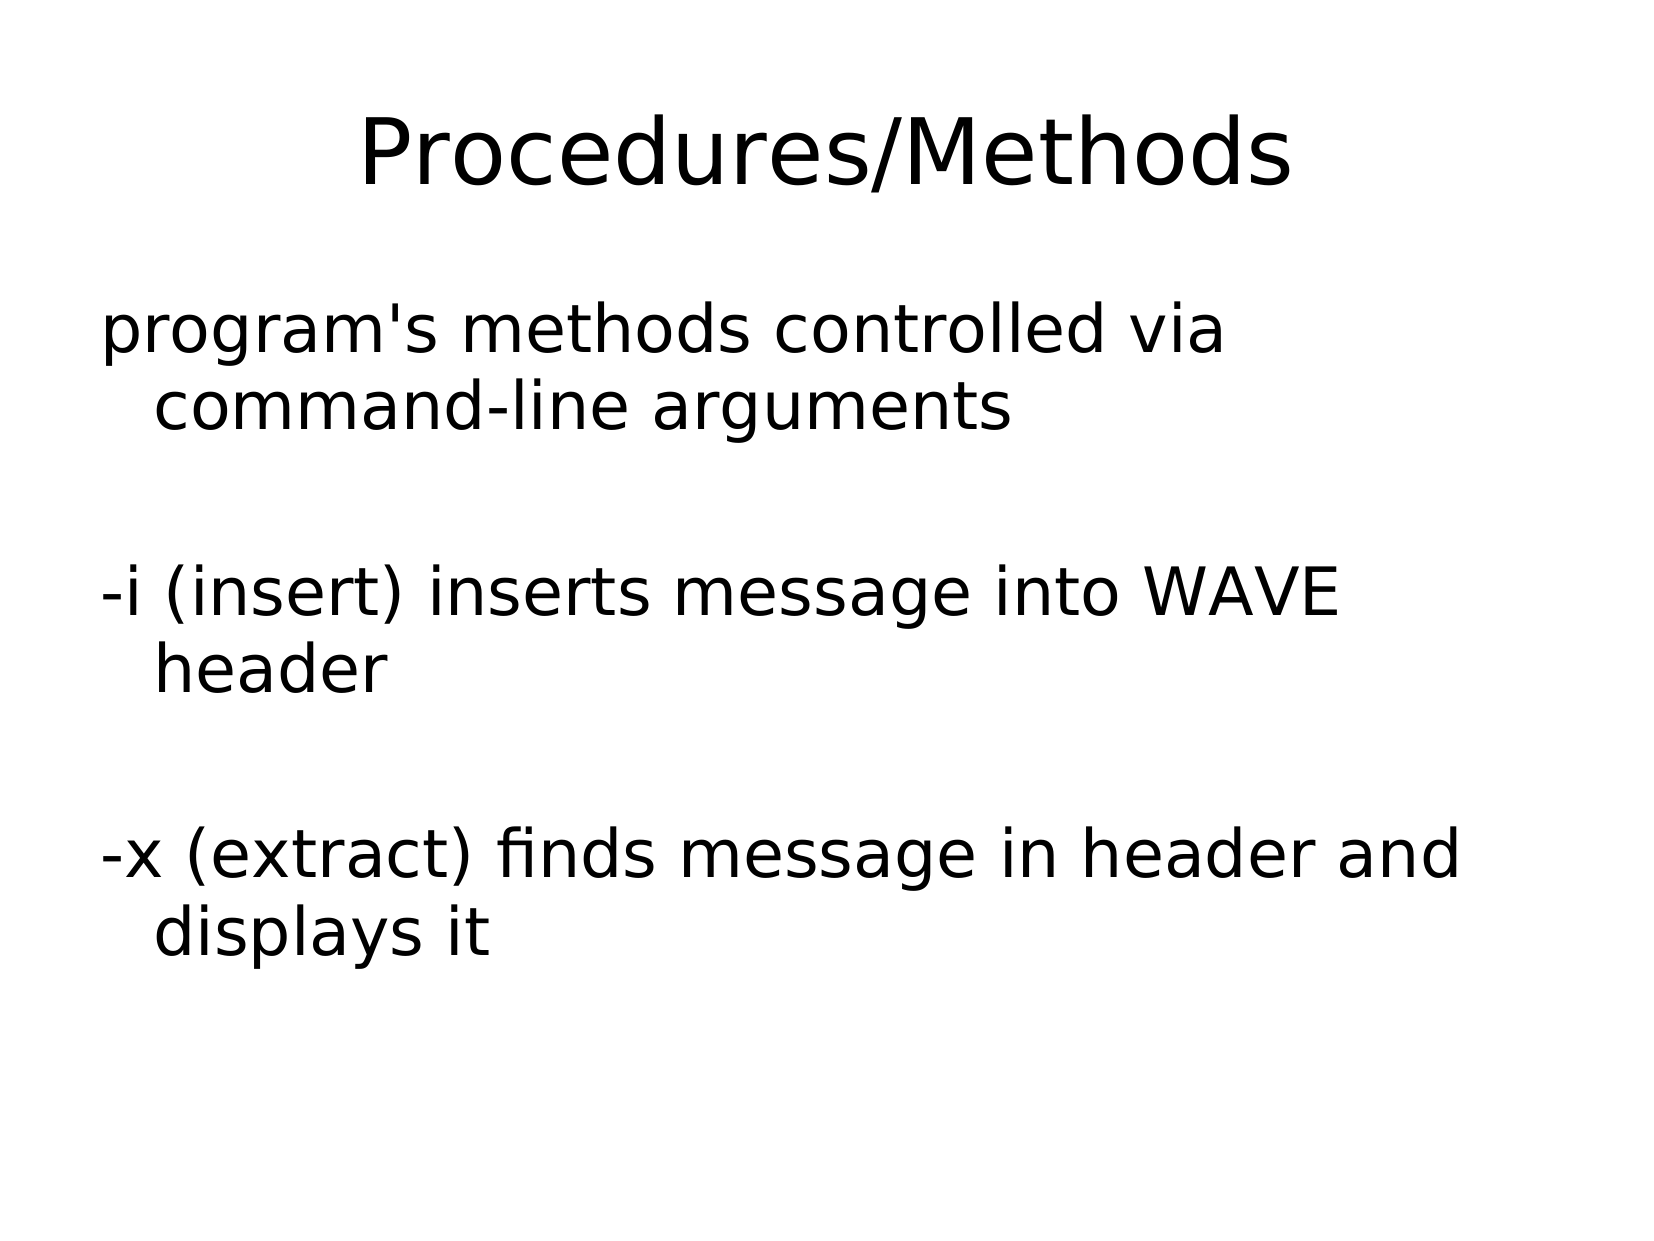

# Procedures/Methods
program's methods controlled via command-line arguments
-i (insert) inserts message into WAVE header
-x (extract) finds message in header and displays it